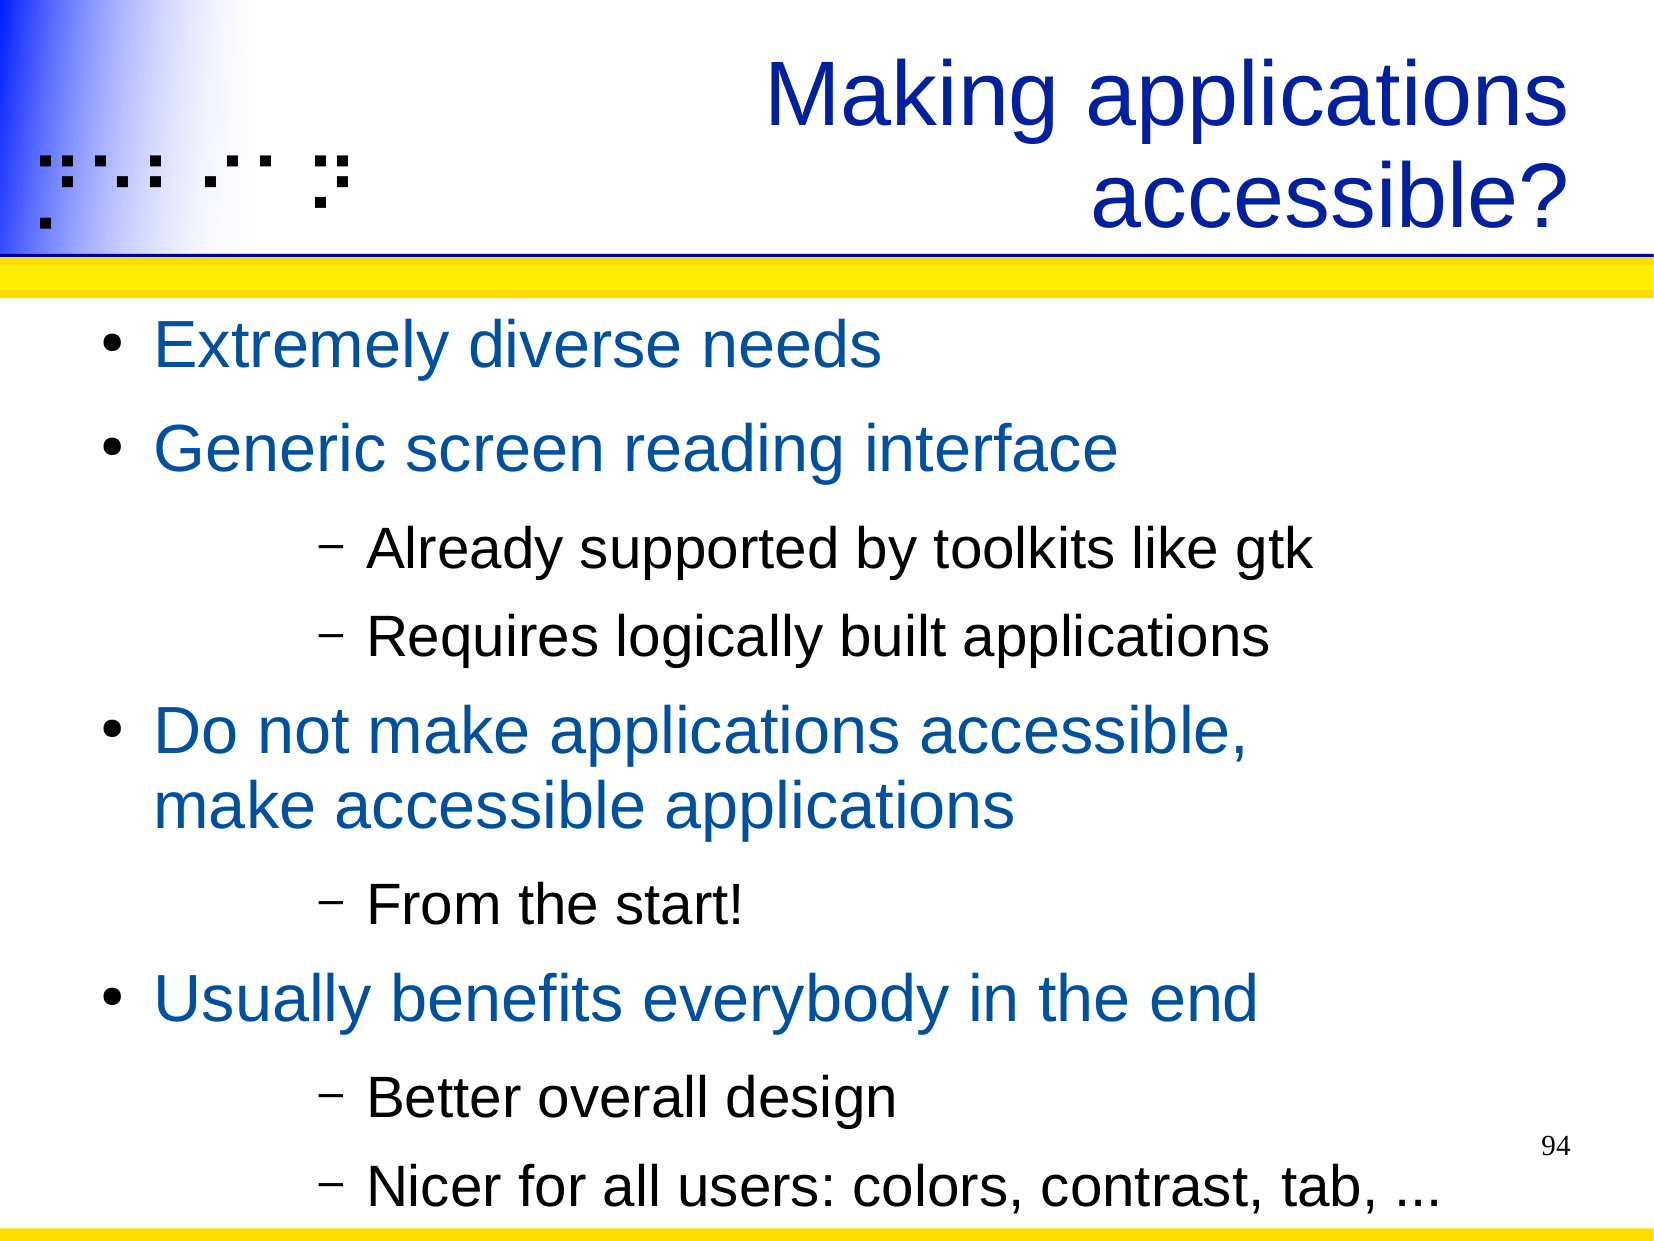

# Making applications accessible?
Extremely diverse needs
Generic screen reading interface
Already supported by toolkits like gtk
Requires logically built applications
Do not make applications accessible,
make accessible applications
From the start!
Usually benefits everybody in the end
Better overall design
Nicer for all users: colors, contrast, tab, ...
94